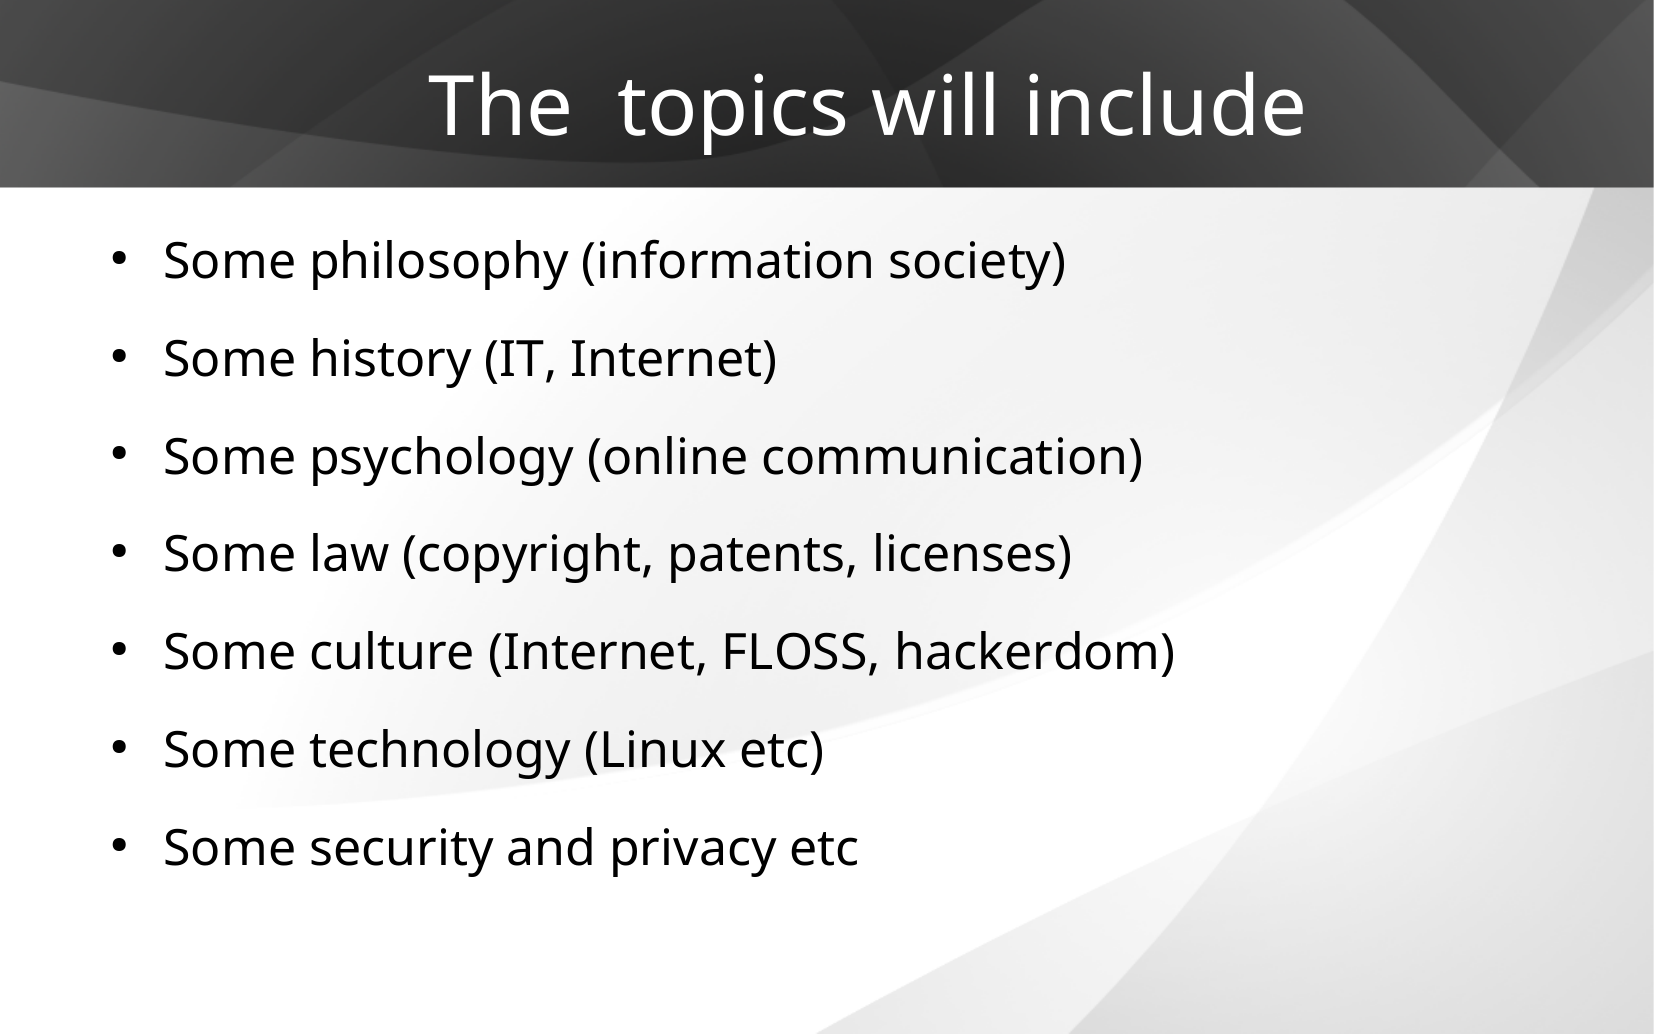

# The topics will include
Some philosophy (information society)
Some history (IT, Internet)
Some psychology (online communication)
Some law (copyright, patents, licenses)
Some culture (Internet, FLOSS, hackerdom)
Some technology (Linux etc)
Some security and privacy etc